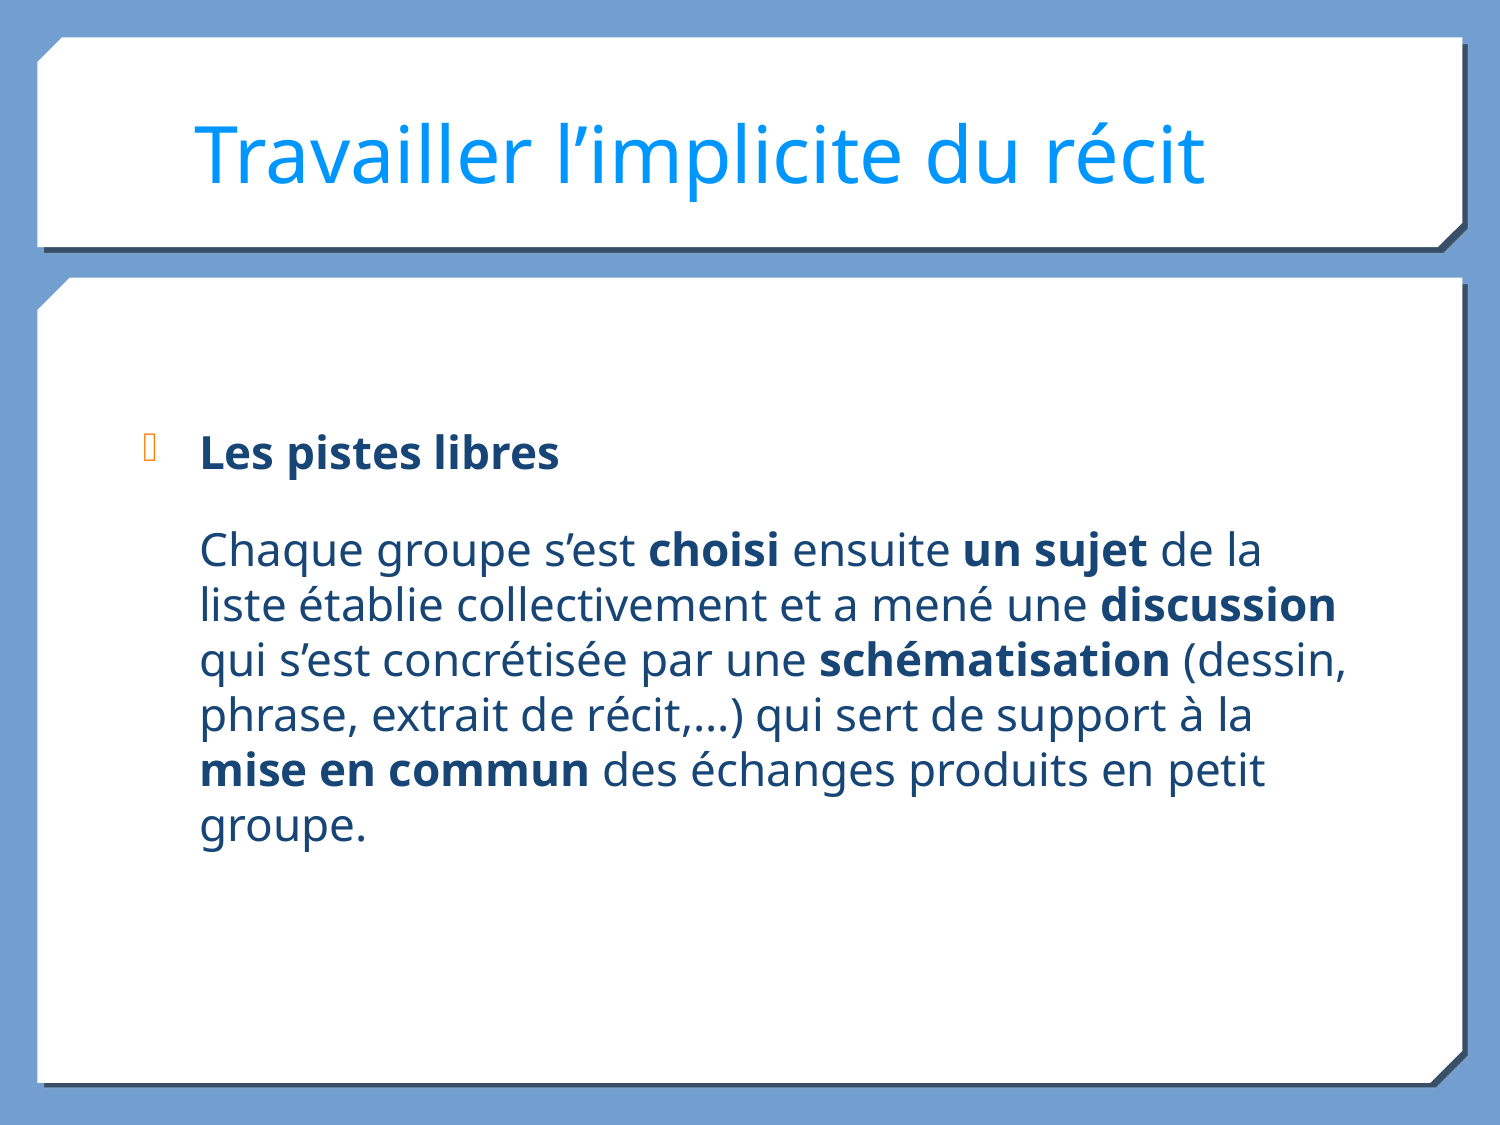

#
Travailler l’implicite du récit
Les pistes libres
Chaque groupe s’est choisi ensuite un sujet de la liste établie collectivement et a mené une discussion qui s’est concrétisée par une schématisation (dessin, phrase, extrait de récit,...) qui sert de support à la mise en commun des échanges produits en petit groupe.